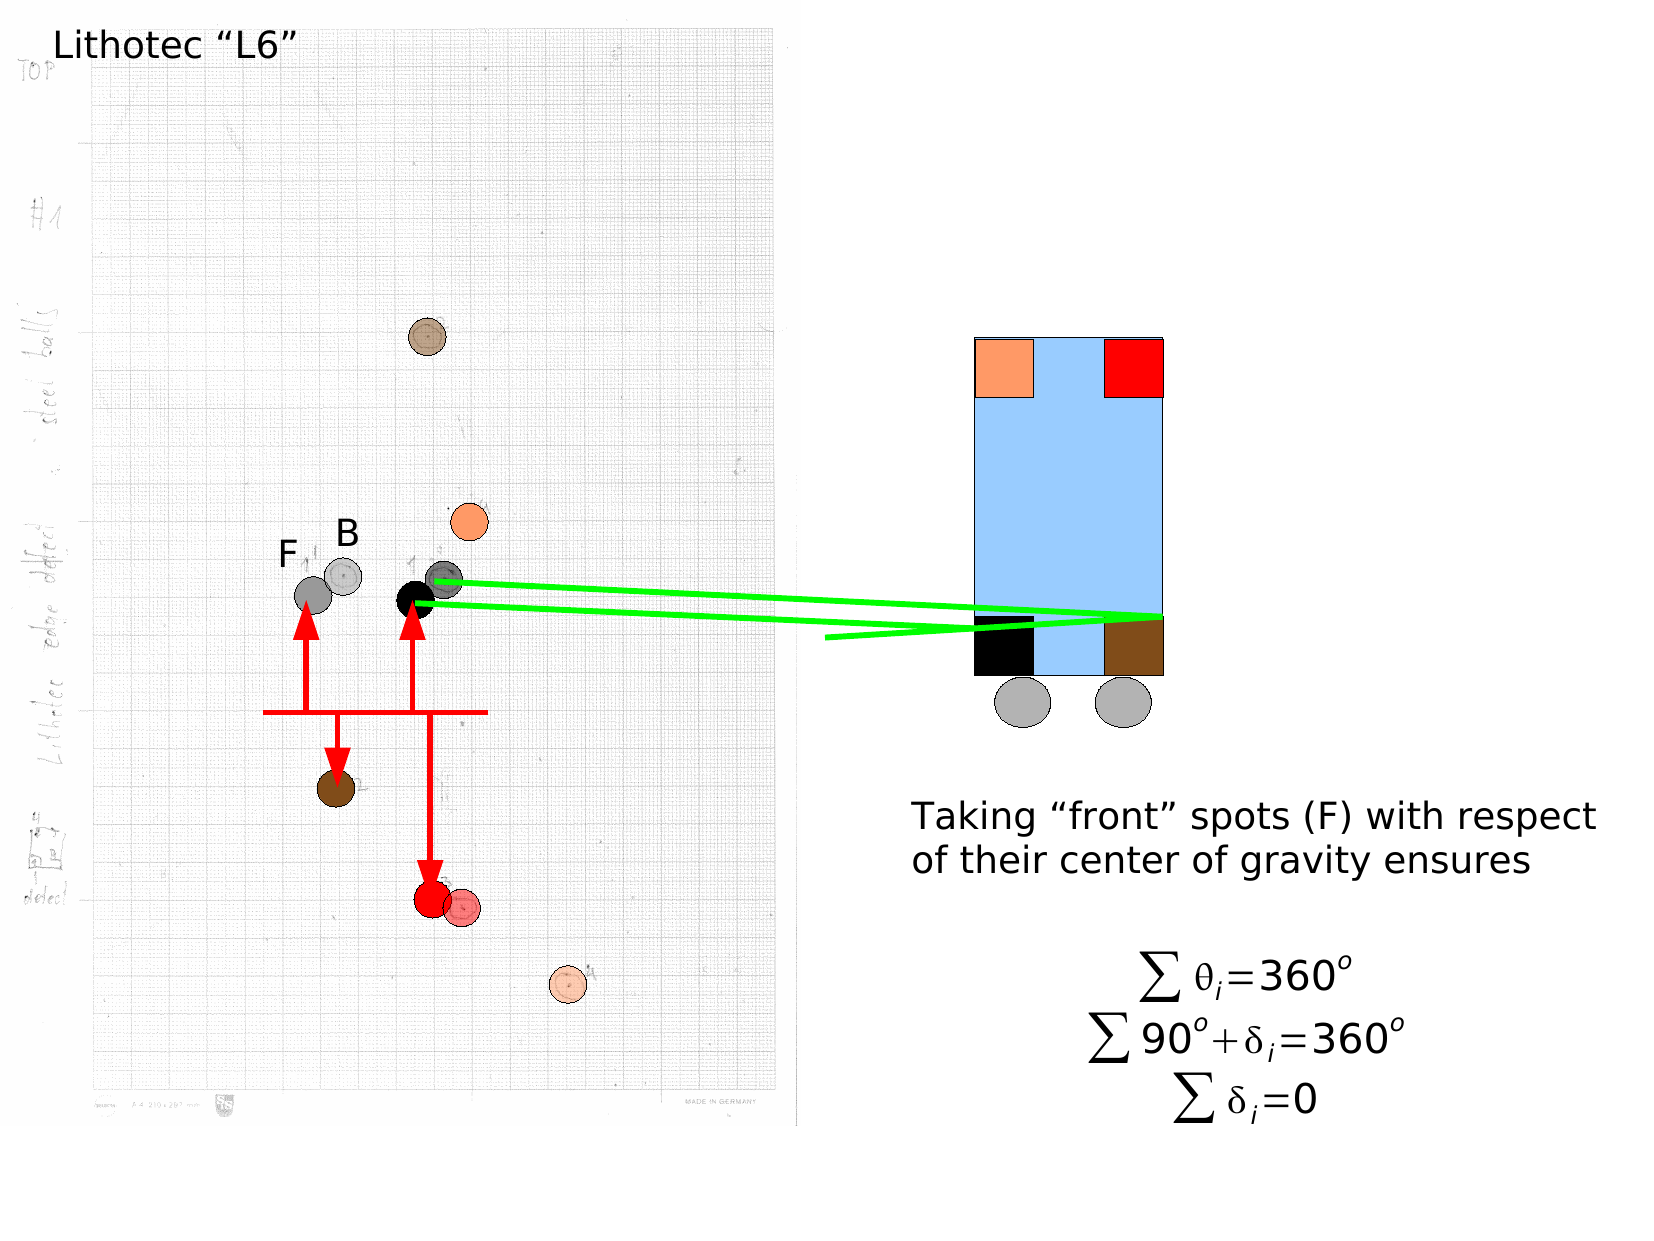

Lithotec “L6”
B
F
Taking “front” spots (F) with respect
of their center of gravity ensures